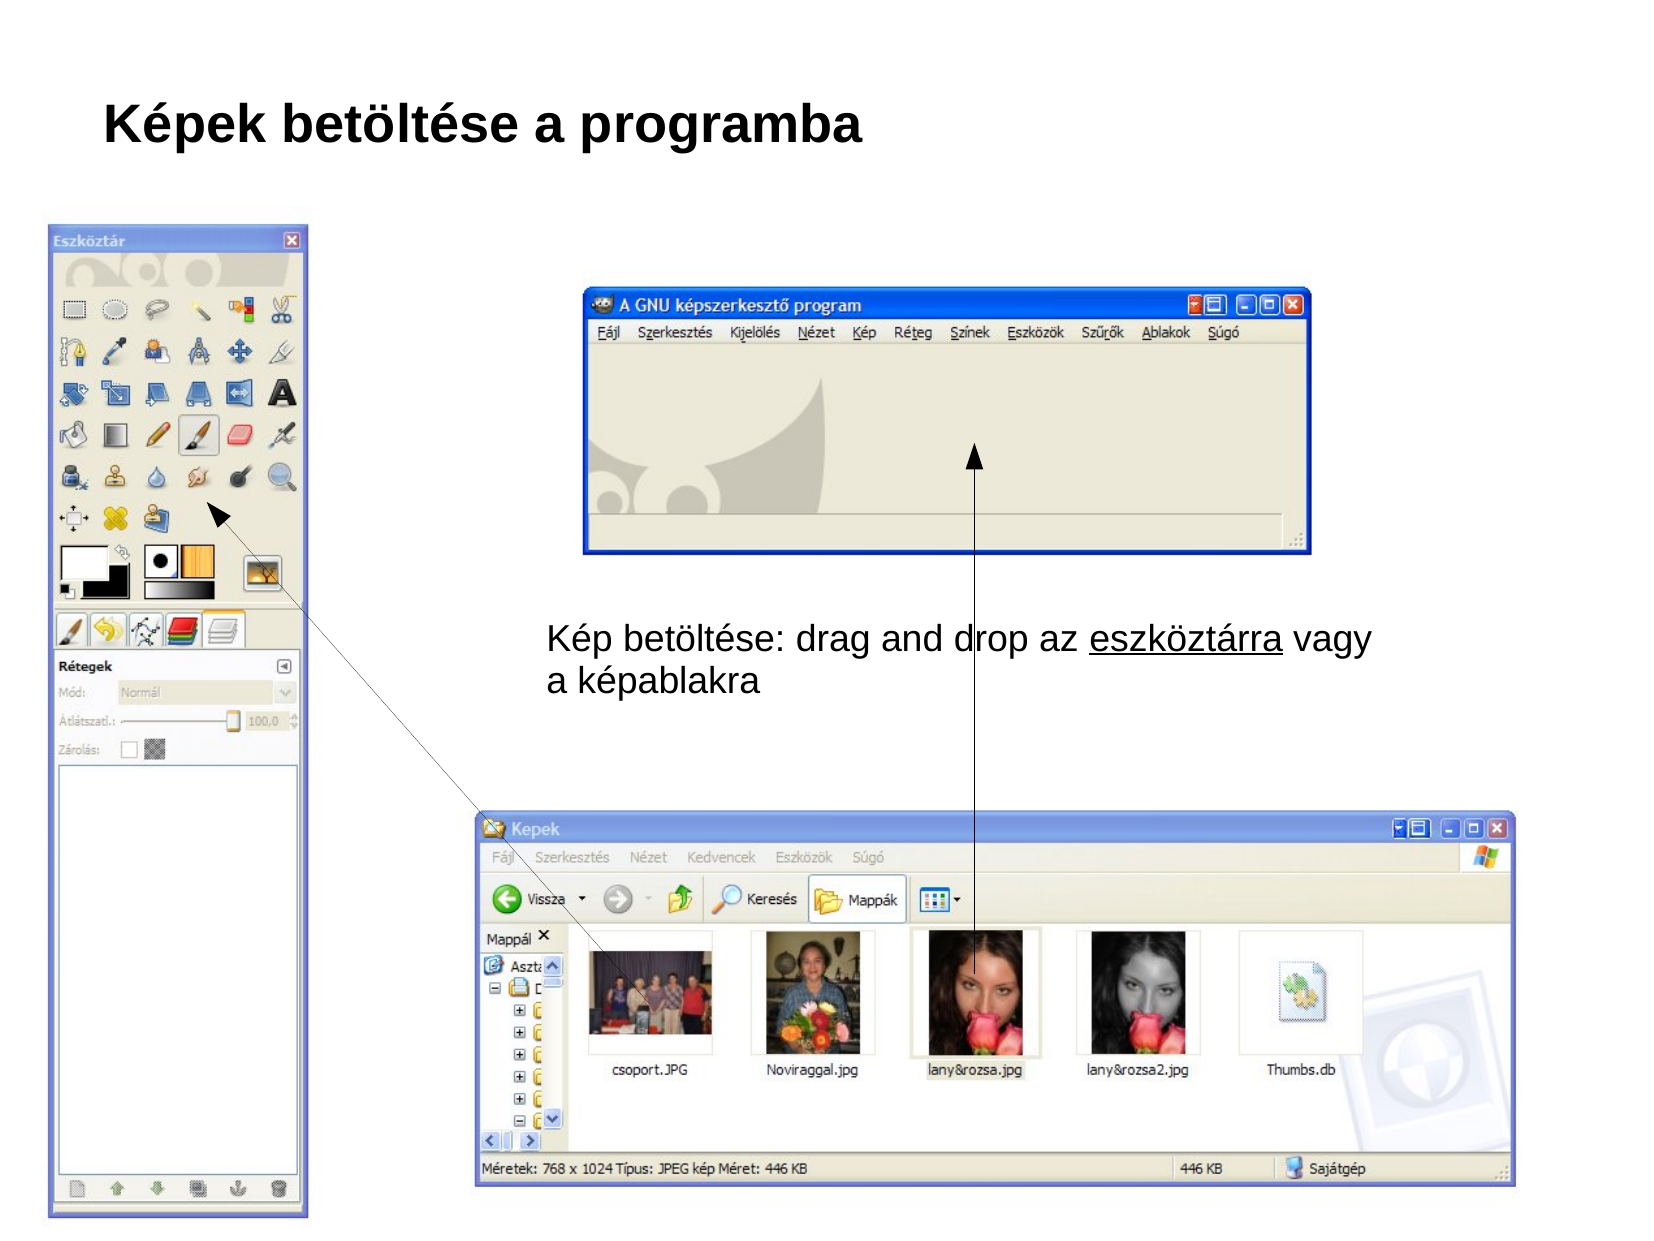

Képek betöltése a programba
Kép betöltése: drag and drop az eszköztárra vagy a képablakra